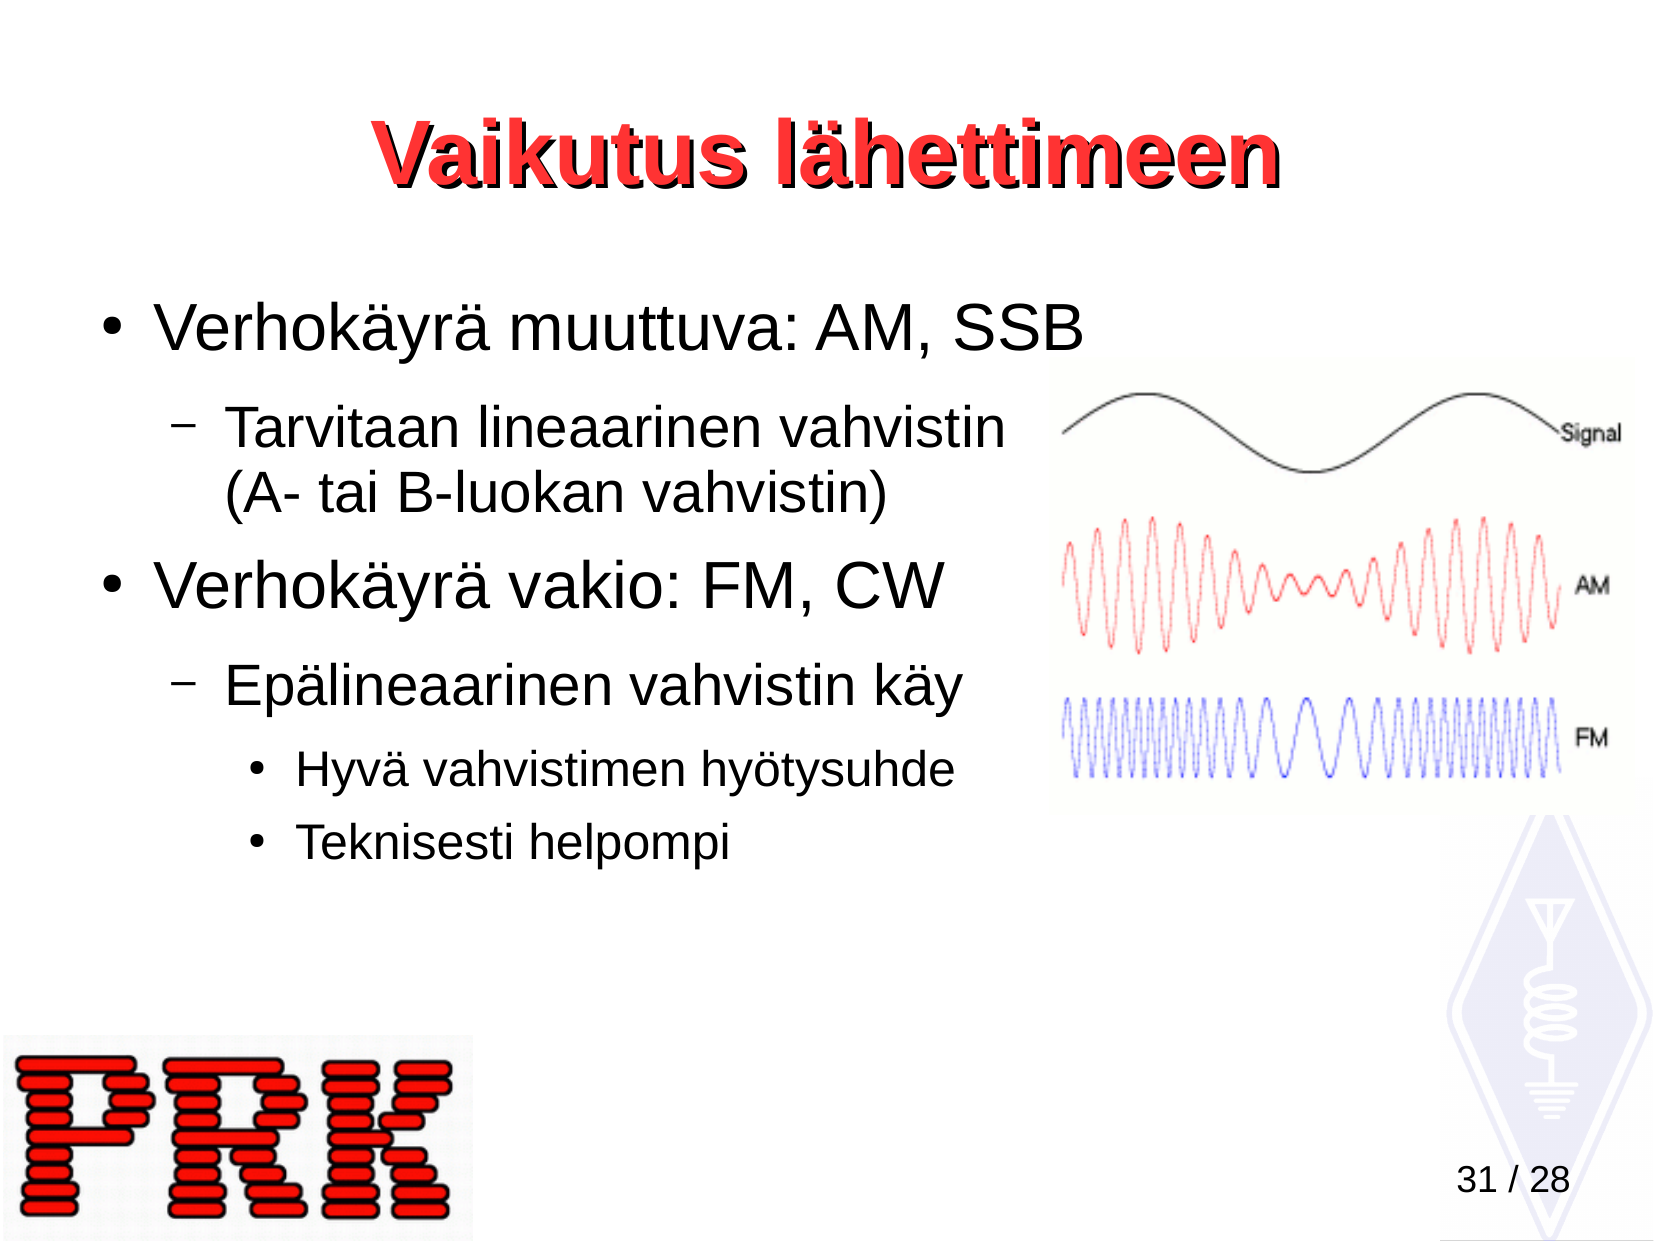

# Vaikutus lähettimeen
Verhokäyrä muuttuva: AM, SSB
Tarvitaan lineaarinen vahvistin
(A- tai B-luokan vahvistin)
Verhokäyrä vakio: FM, CW
Epälineaarinen vahvistin käy
Hyvä vahvistimen hyötysuhde
Teknisesti helpompi
31